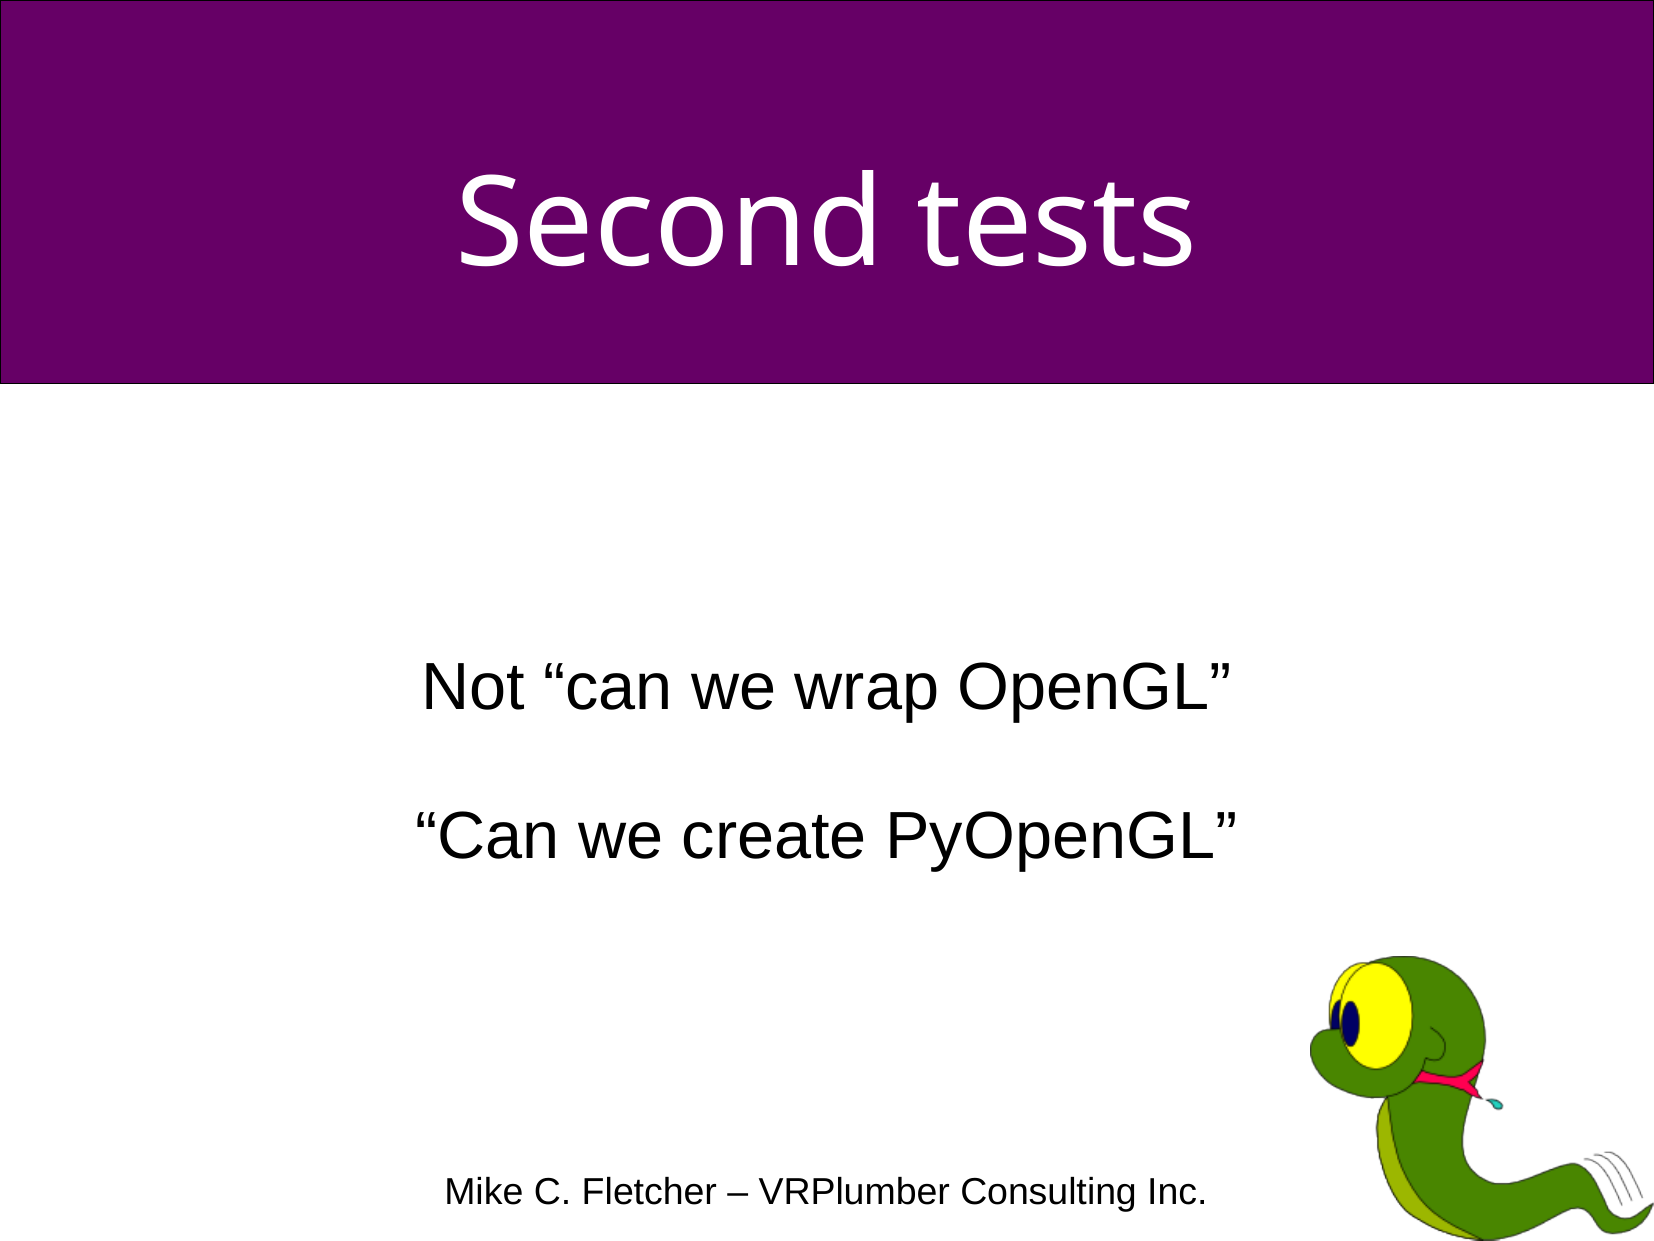

# Second tests
Not “can we wrap OpenGL”
“Can we create PyOpenGL”